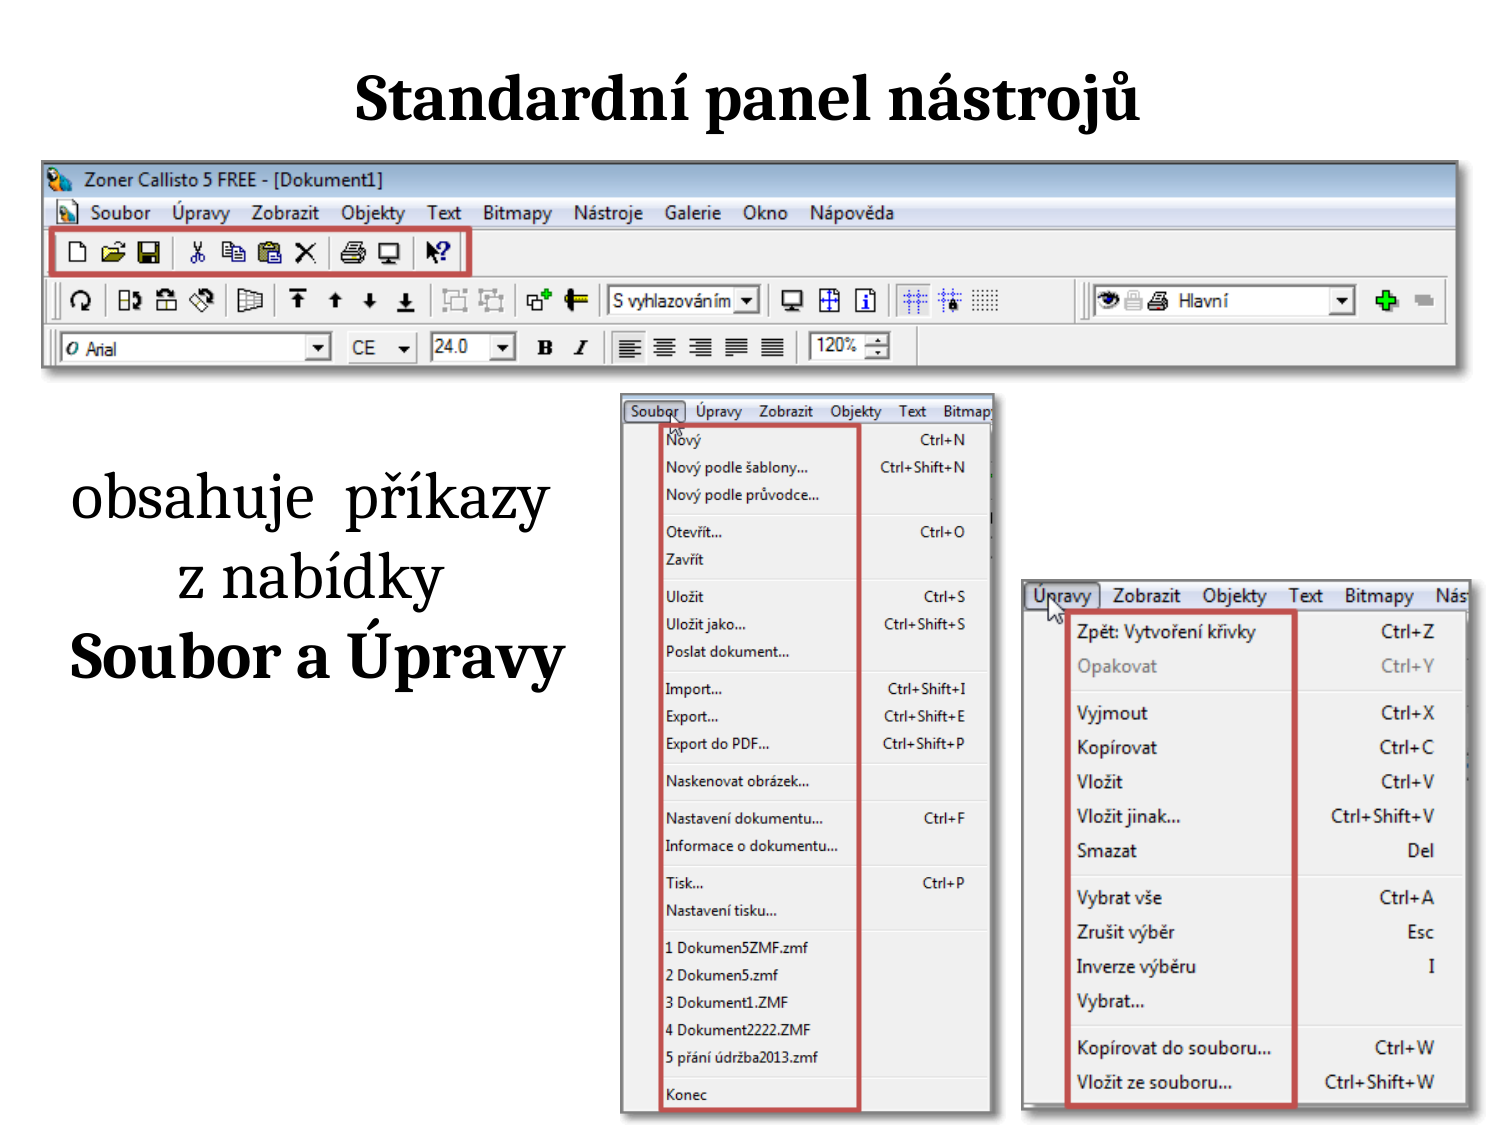

# Standardní panel nástrojů
obsahuje příkazy
z nabídky
Soubor a Úpravy